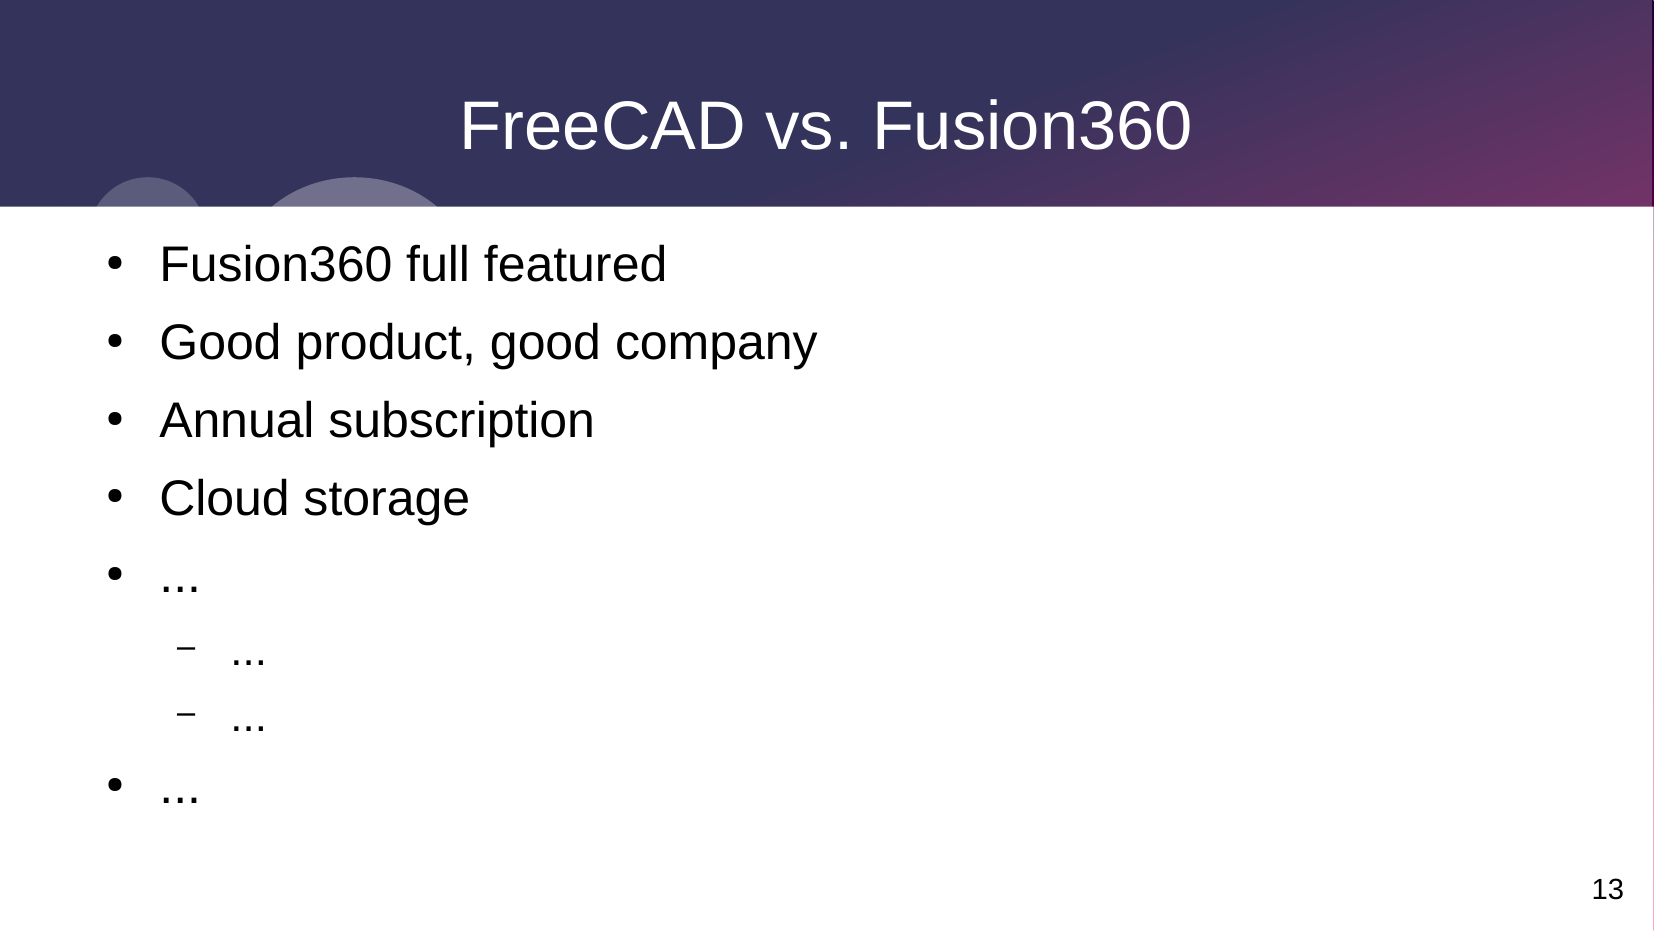

# FreeCAD vs. Fusion360
Fusion360 full featured
Good product, good company
Annual subscription
Cloud storage
...
...
...
...